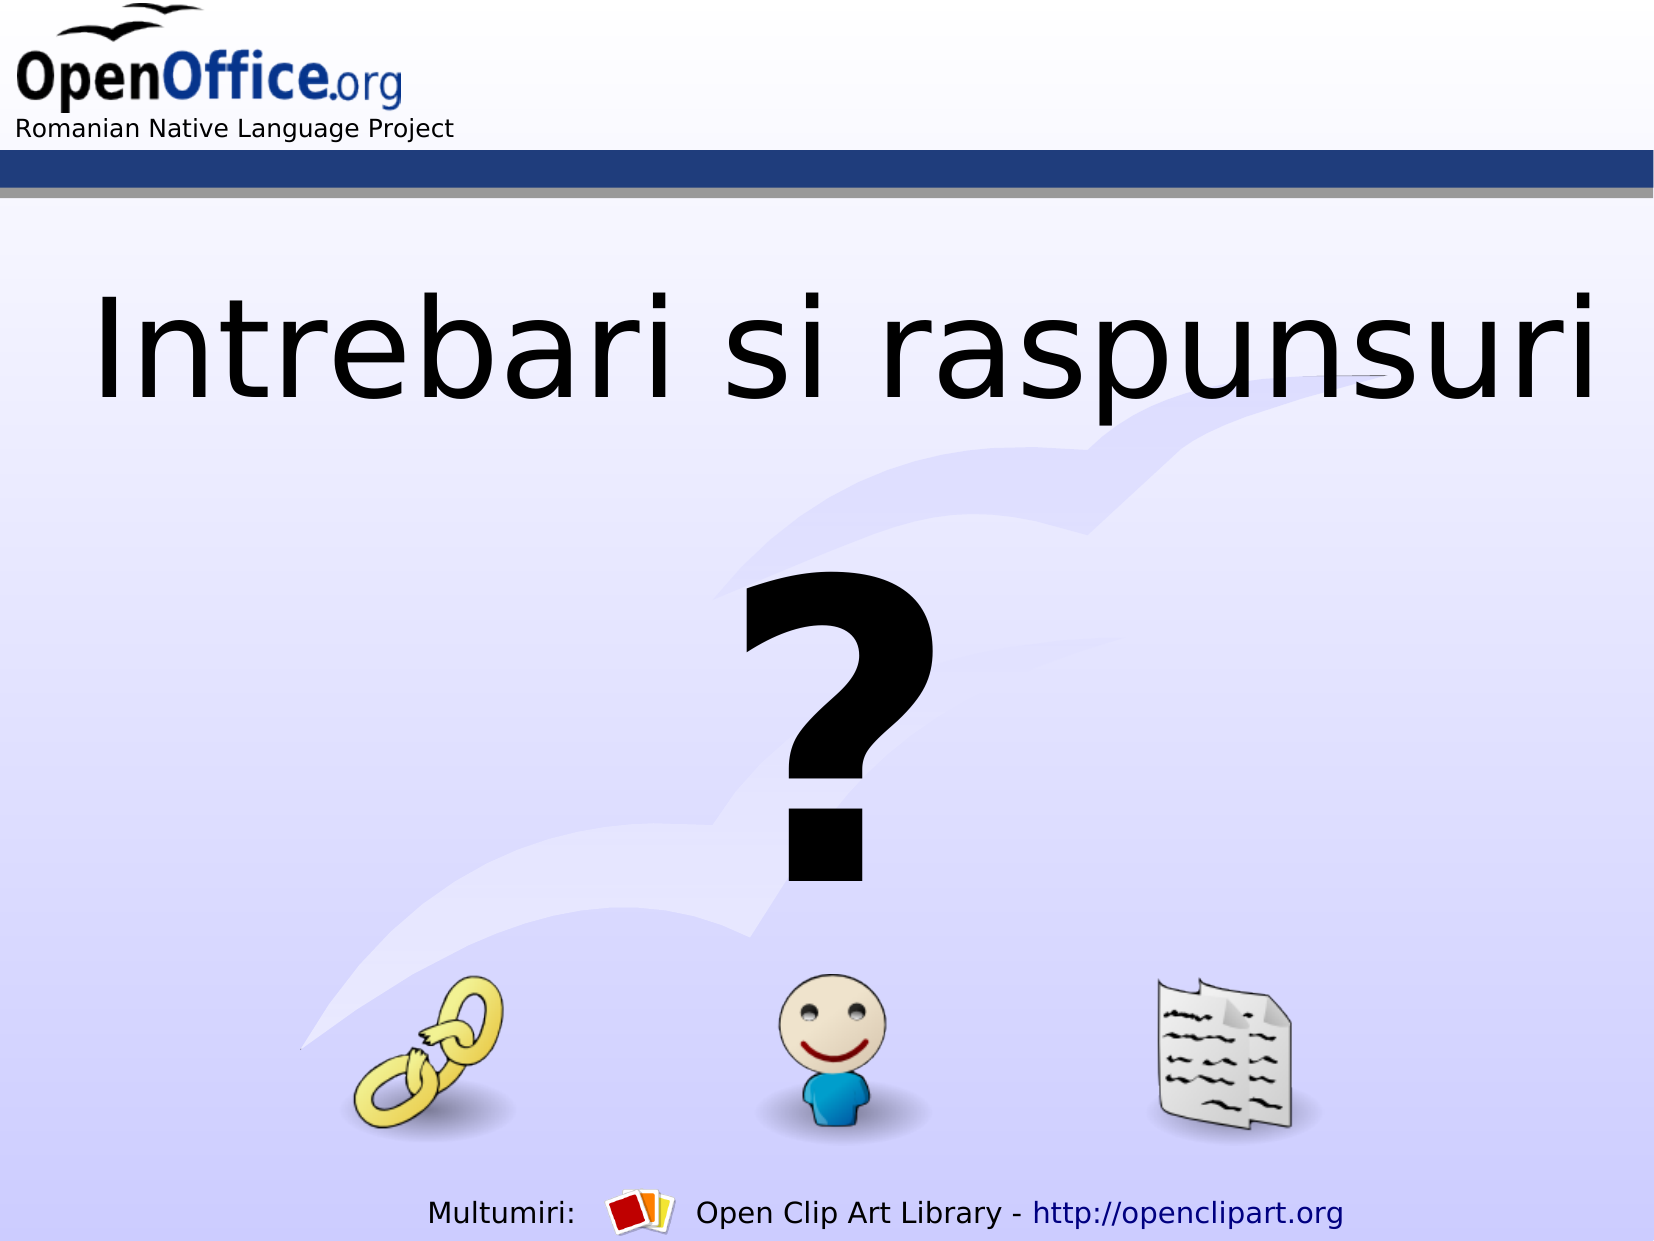

Romanian Native Language Project
Intrebari si raspunsuri
?
Multumiri: Open Clip Art Library - http://openclipart.org